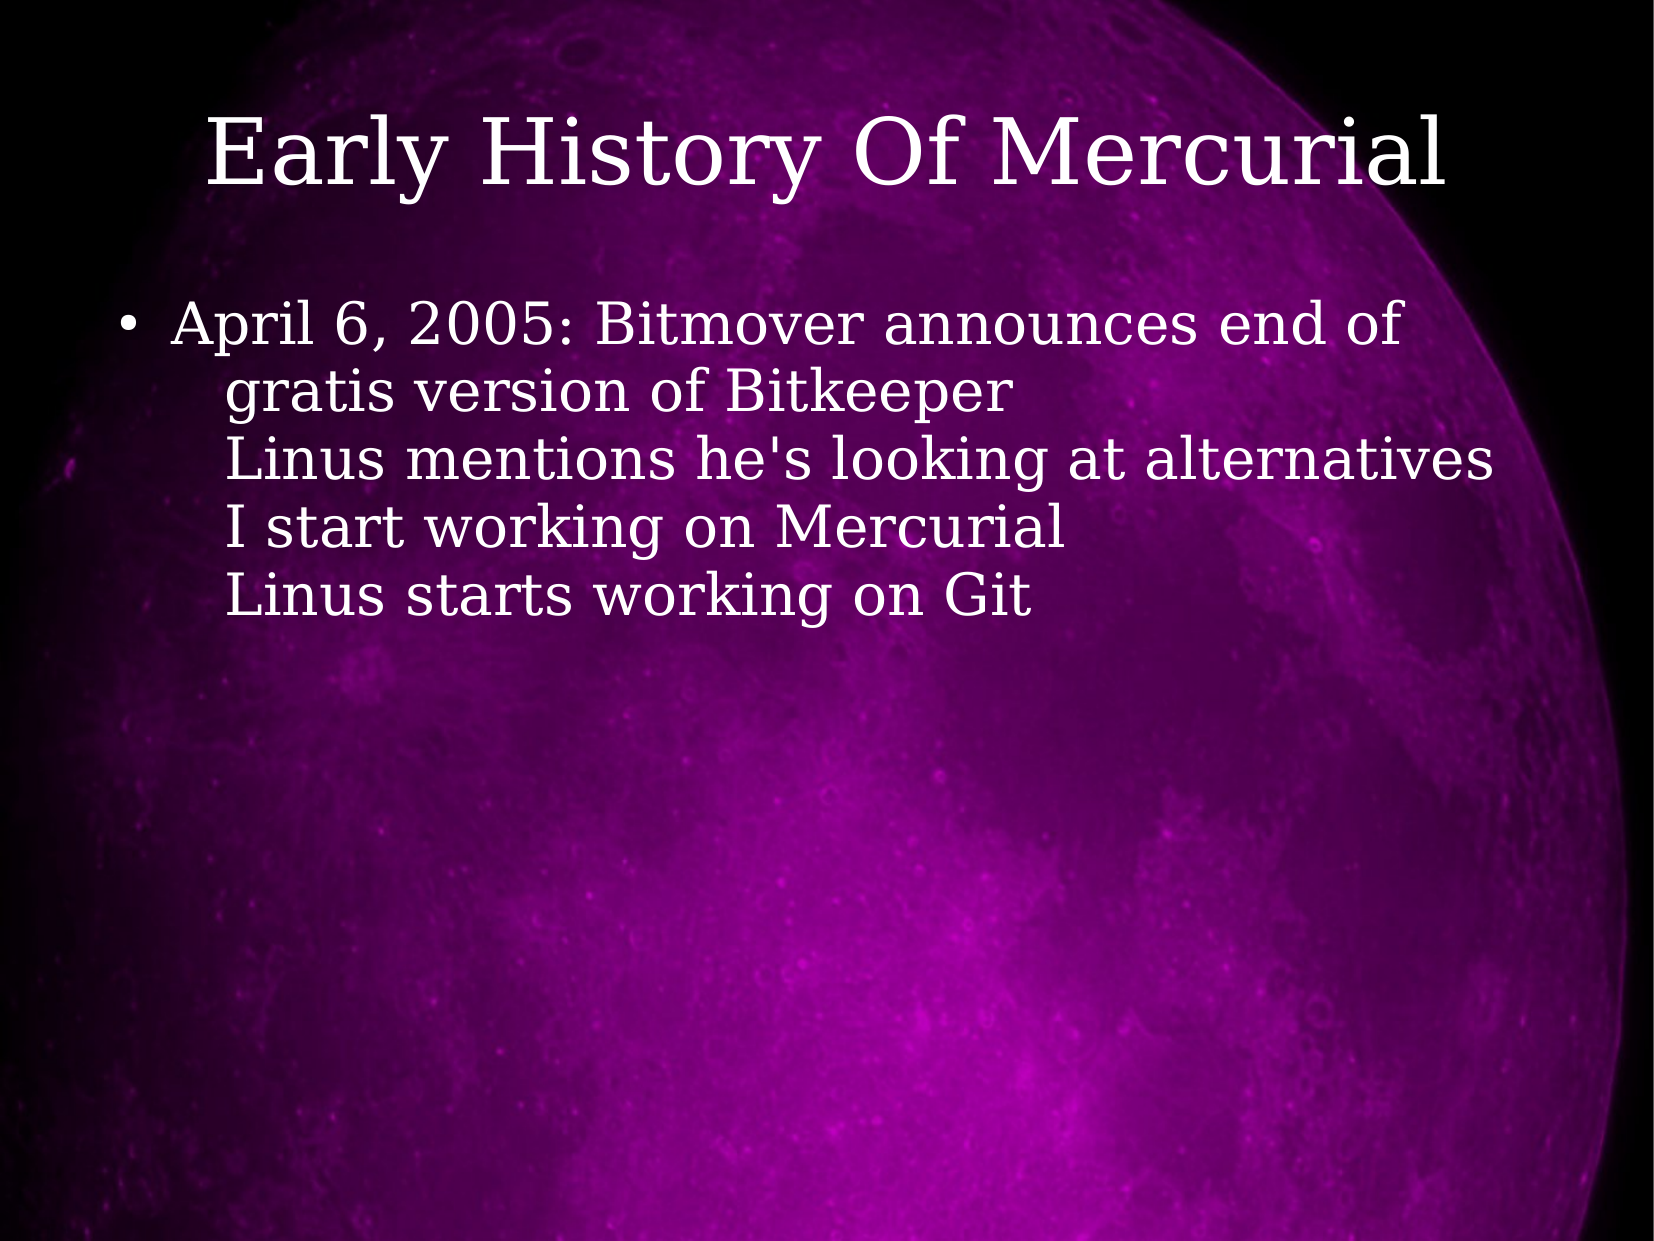

# Early History Of Mercurial
April 6, 2005: Bitmover announces end of gratis version of Bitkeeper
Linus mentions he's looking at alternatives
I start working on Mercurial
Linus starts working on Git